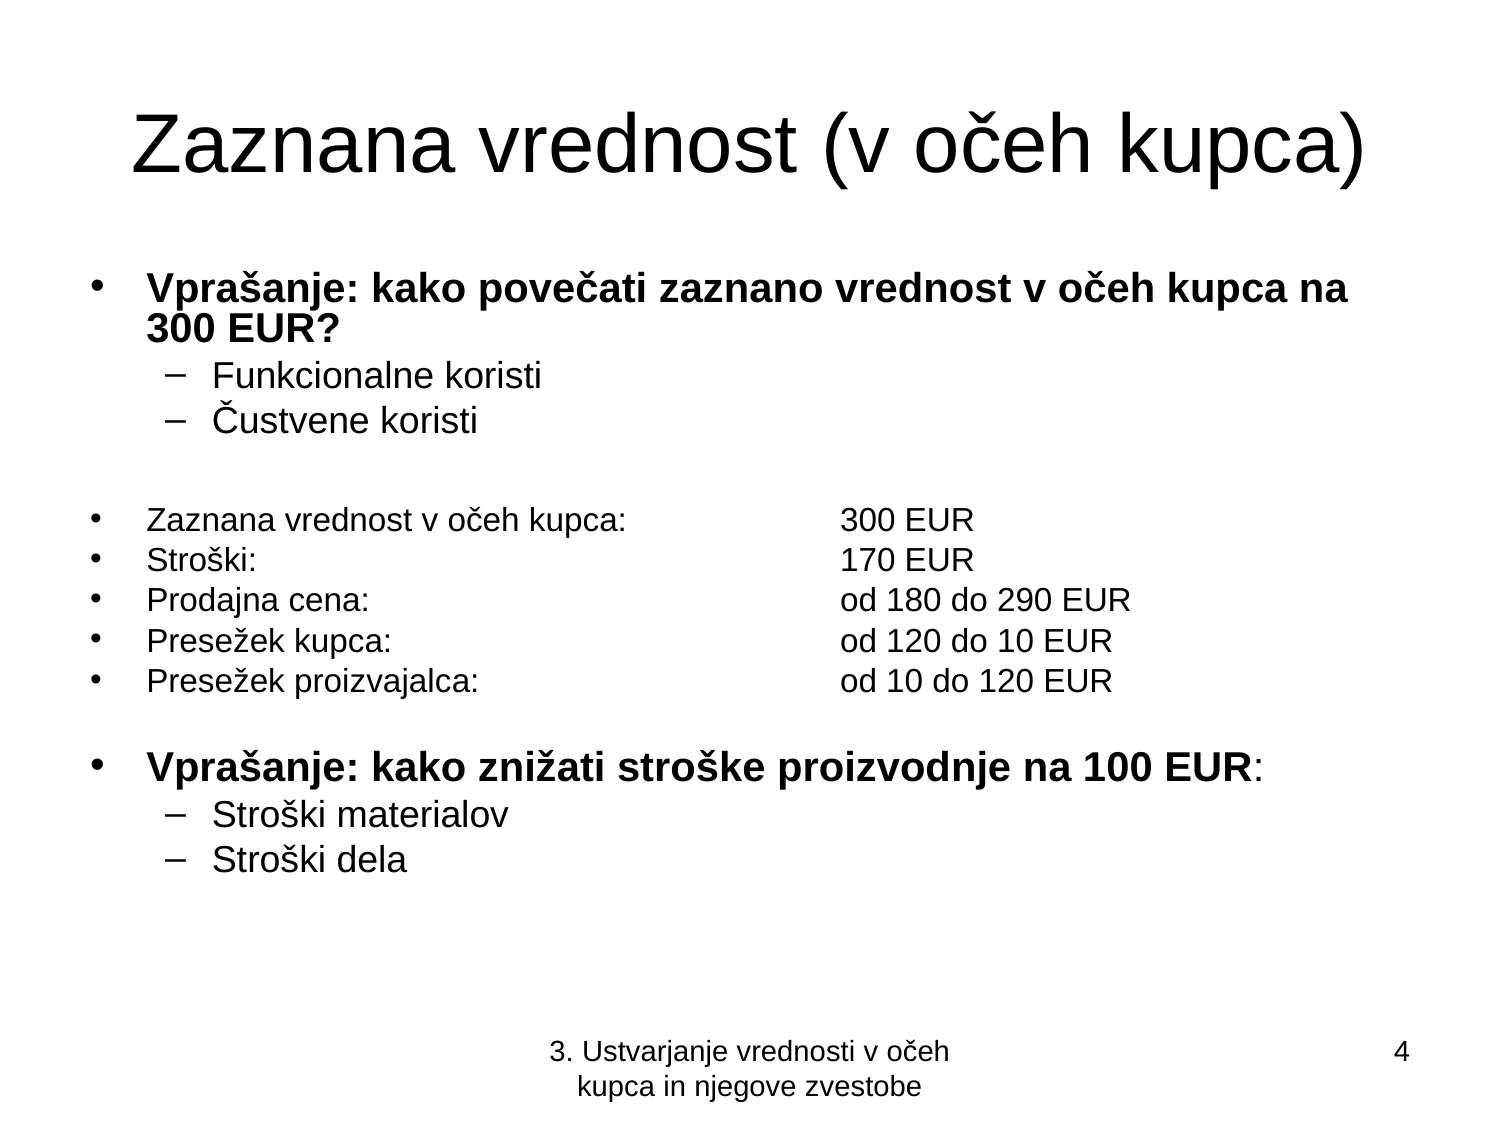

# Zaznana vrednost (v očeh kupca)
Vprašanje: kako povečati zaznano vrednost v očeh kupca na 300 EUR?
Funkcionalne koristi
Čustvene koristi
Zaznana vrednost v očeh kupca:		300 EUR
Stroški:				170 EUR
Prodajna cena:				od 180 do 290 EUR
Presežek kupca:			od 120 do 10 EUR
Presežek proizvajalca:			od 10 do 120 EUR
Vprašanje: kako znižati stroške proizvodnje na 100 EUR:
Stroški materialov
Stroški dela
3. Ustvarjanje vrednosti v očeh kupca in njegove zvestobe